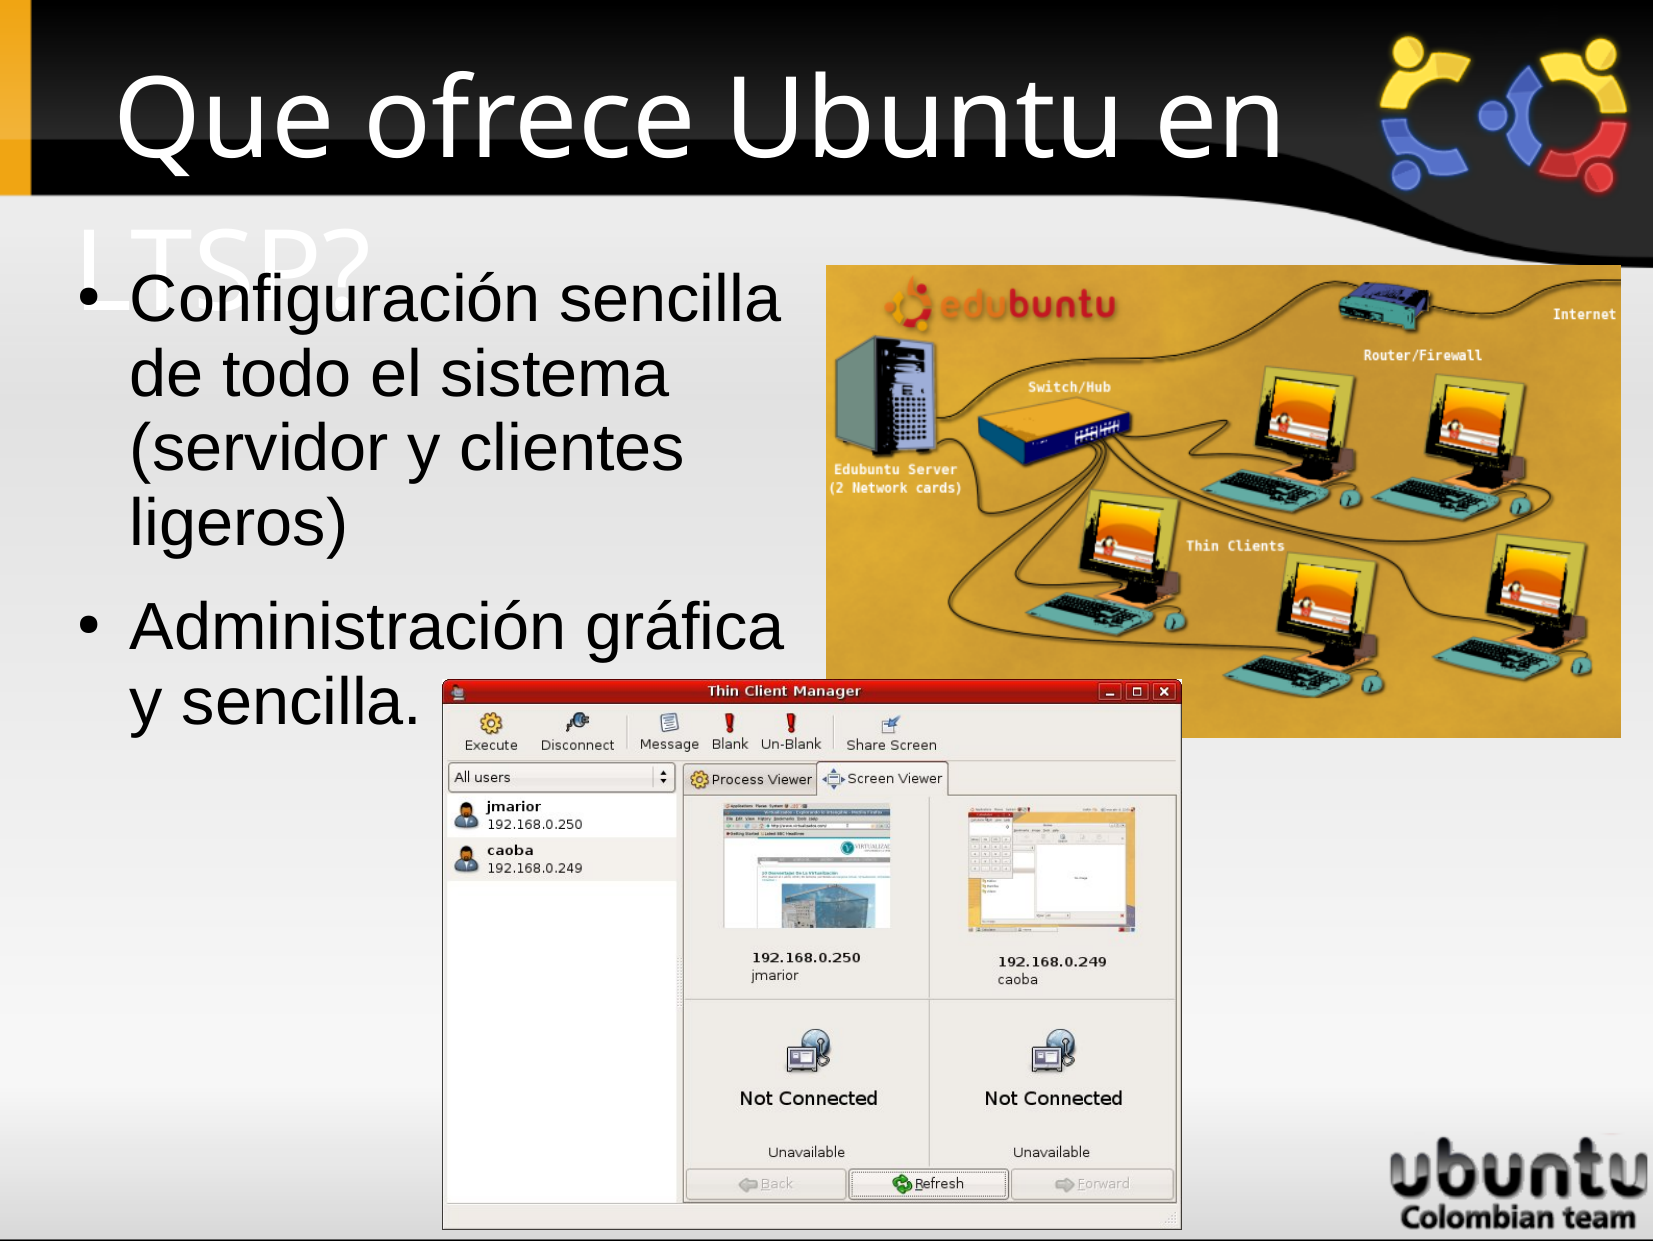

Que ofrece Ubuntu en LTSP?
# Configuración sencilla de todo el sistema (servidor y clientes ligeros)
Administración gráfica y sencilla.